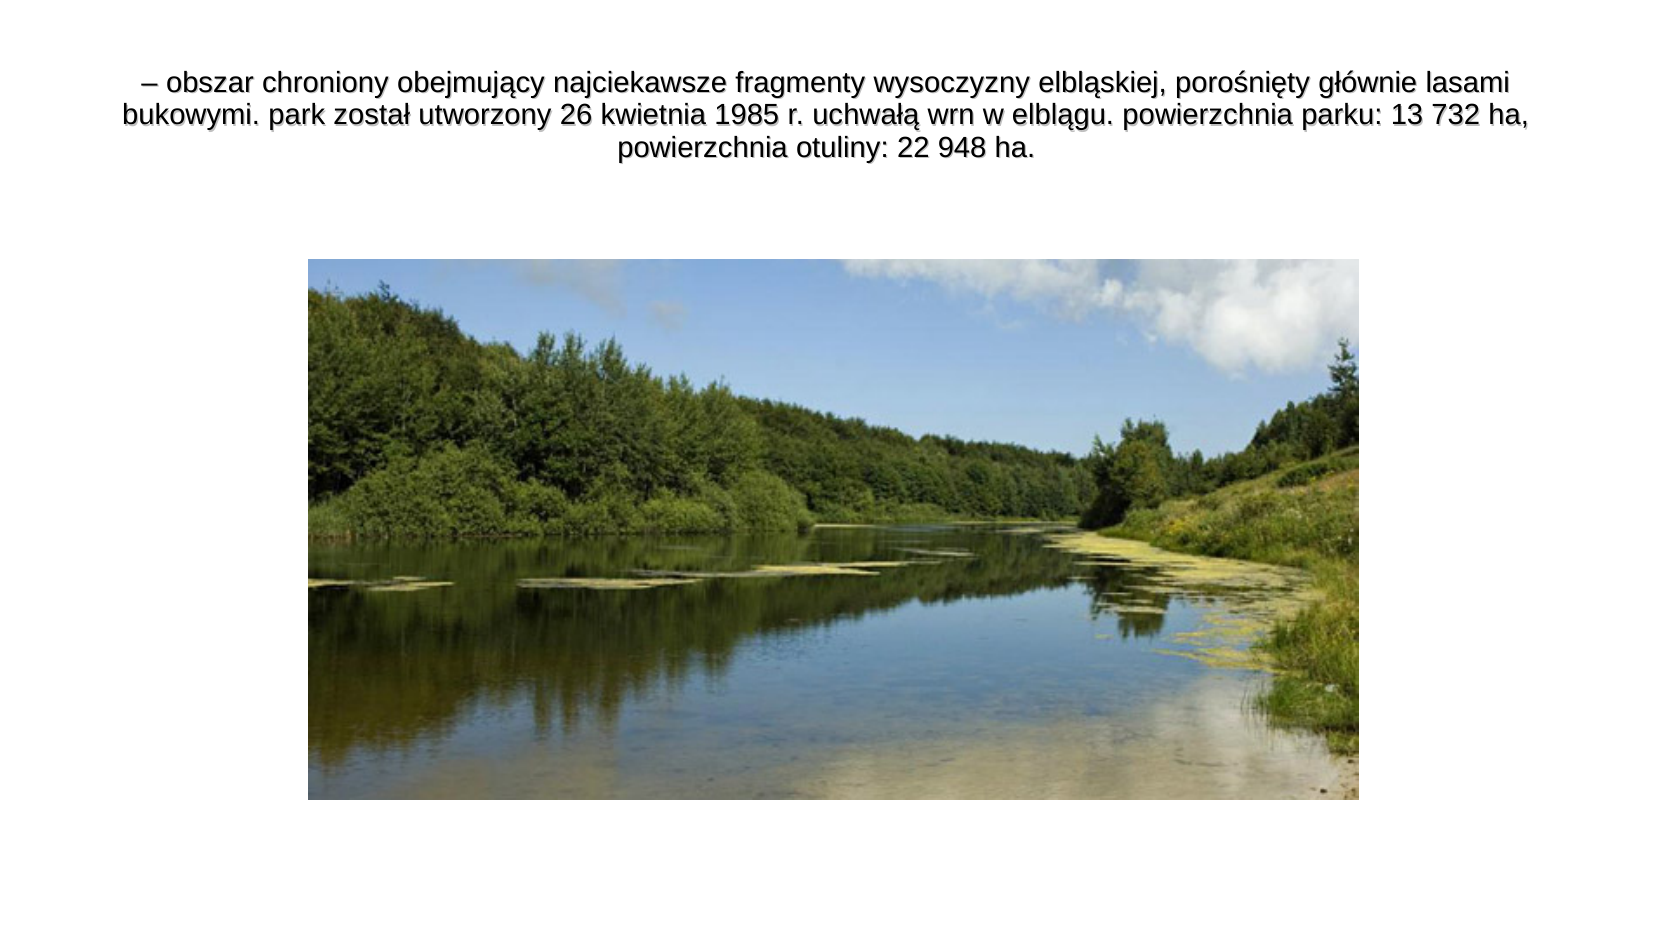

# – obszar chroniony obejmujący najciekawsze fragmenty wysoczyzny elbląskiej, porośnięty głównie lasami bukowymi. park został utworzony 26 kwietnia 1985 r. uchwałą wrn w elblągu. powierzchnia parku: 13 732 ha, powierzchnia otuliny: 22 948 ha.